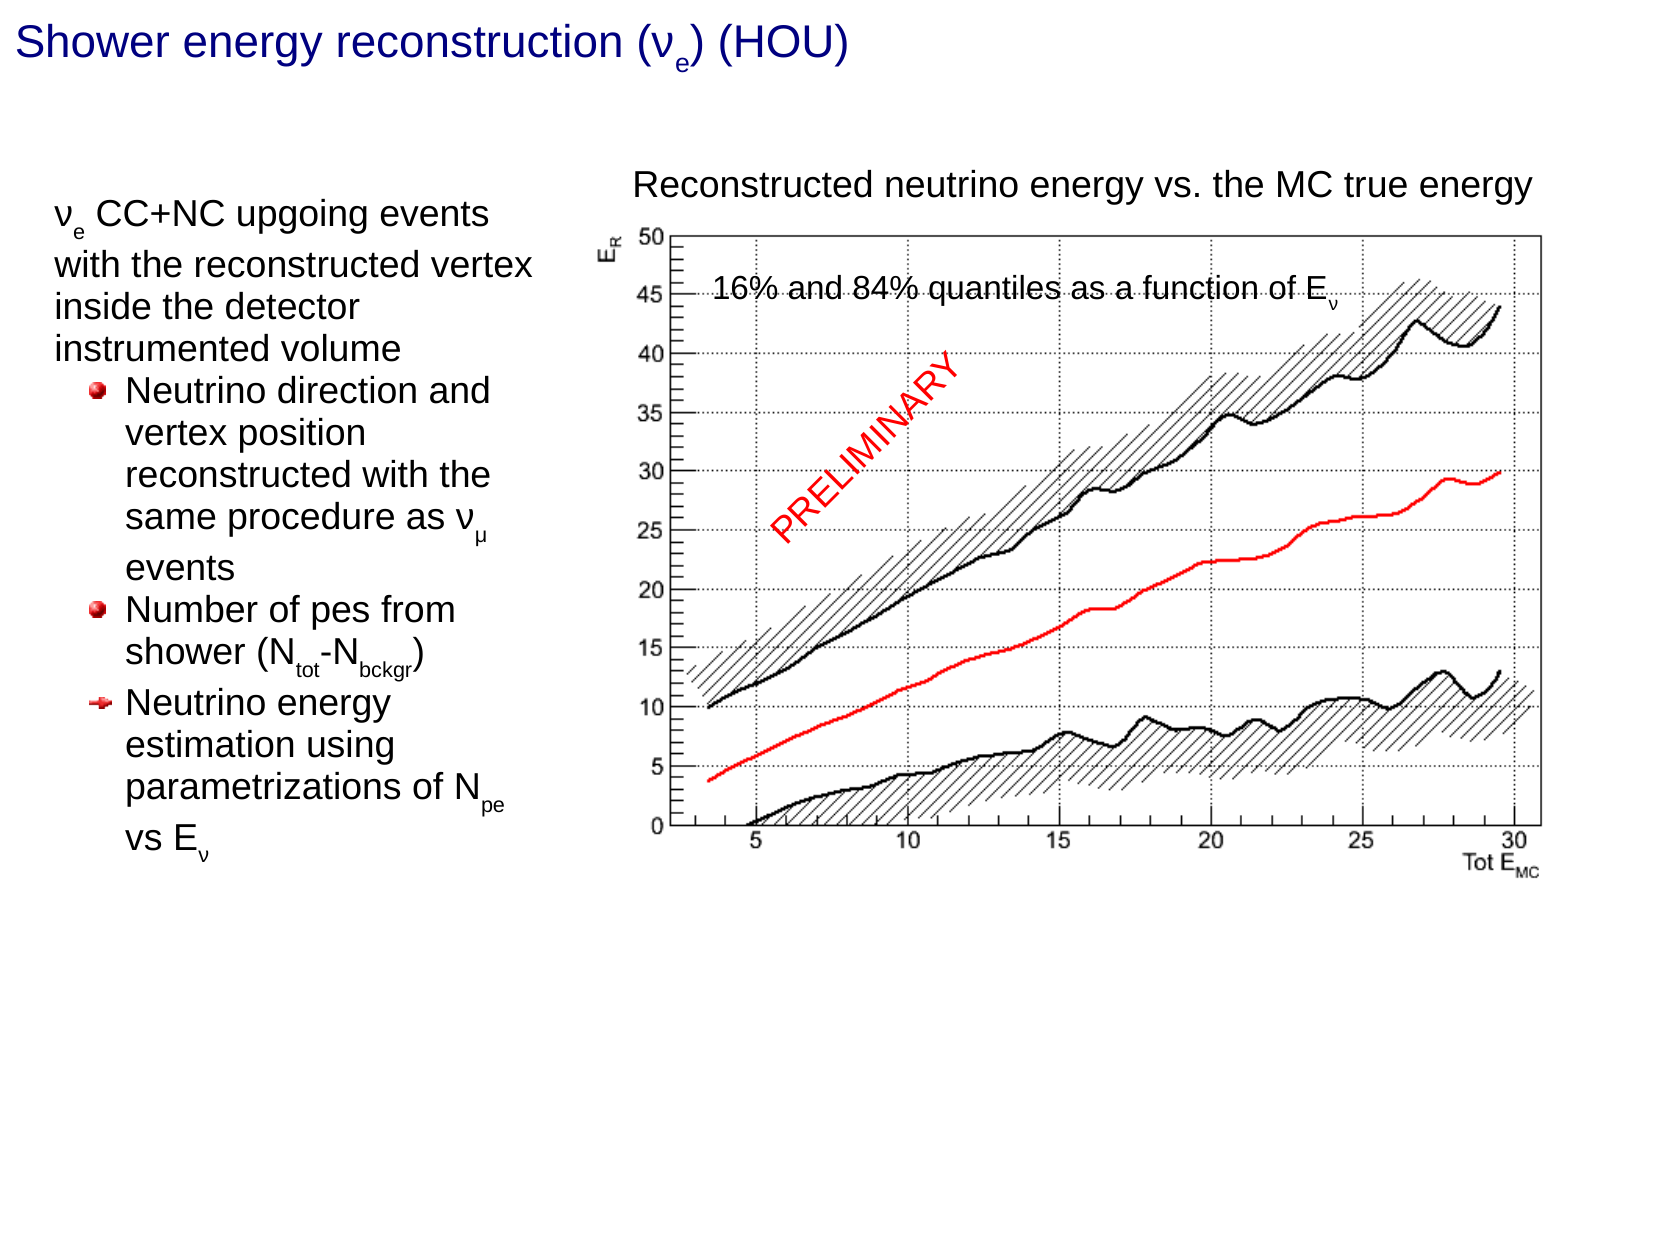

Shower energy reconstruction (νe) (HOU)
Reconstructed neutrino energy vs. the MC true energy
νe CC+NC upgoing events with the reconstructed vertex inside the detector instrumented volume
Neutrino direction and vertex position reconstructed with the same procedure as νμ events
Number of pes from shower (Νtot-Nbckgr)
Neutrino energy estimation using parametrizations of Npe vs Eν
16% and 84% quantiles as a function of Eν
PRELIMINARY